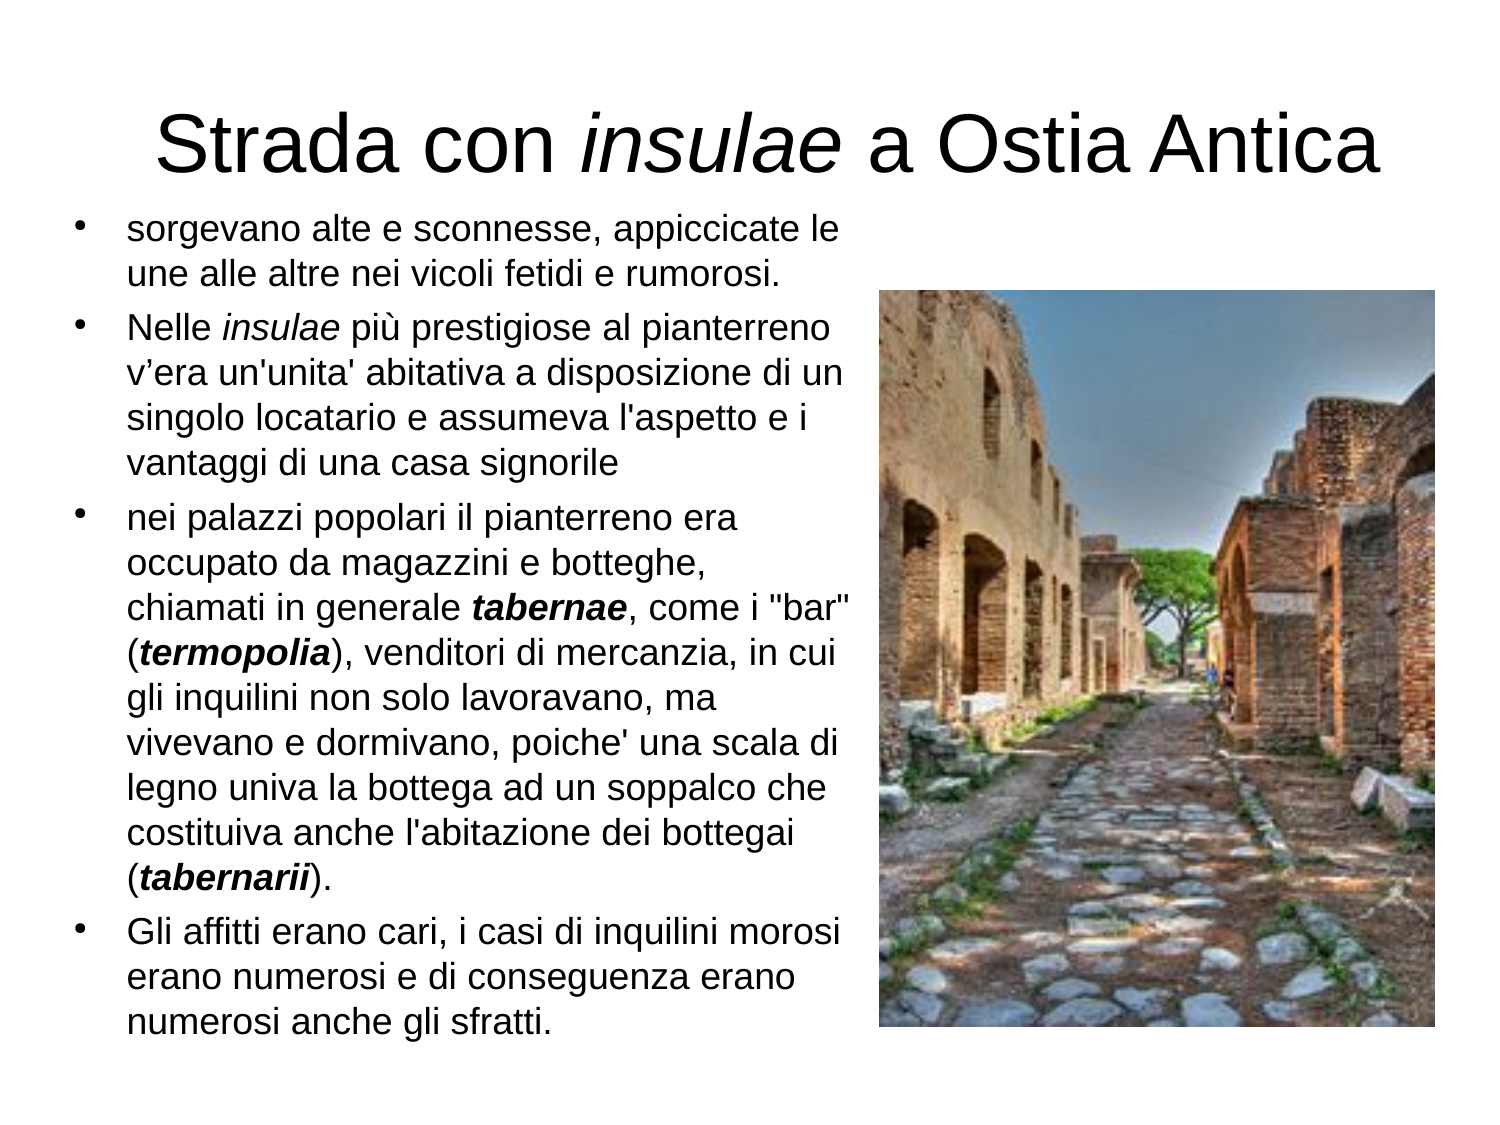

# Strada con insulae a Ostia Antica
sorgevano alte e sconnesse, appiccicate le une alle altre nei vicoli fetidi e rumorosi.
Nelle insulae più prestigiose al pianterreno v’era un'unita' abitativa a disposizione di un singolo locatario e assumeva l'aspetto e i vantaggi di una casa signorile
nei palazzi popolari il pianterreno era occupato da magazzini e botteghe, chiamati in generale tabernae, come i "bar" (termopolia), venditori di mercanzia, in cui gli inquilini non solo lavoravano, ma vivevano e dormivano, poiche' una scala di legno univa la bottega ad un soppalco che costituiva anche l'abitazione dei bottegai (tabernarii).
Gli affitti erano cari, i casi di inquilini morosi erano numerosi e di conseguenza erano numerosi anche gli sfratti.